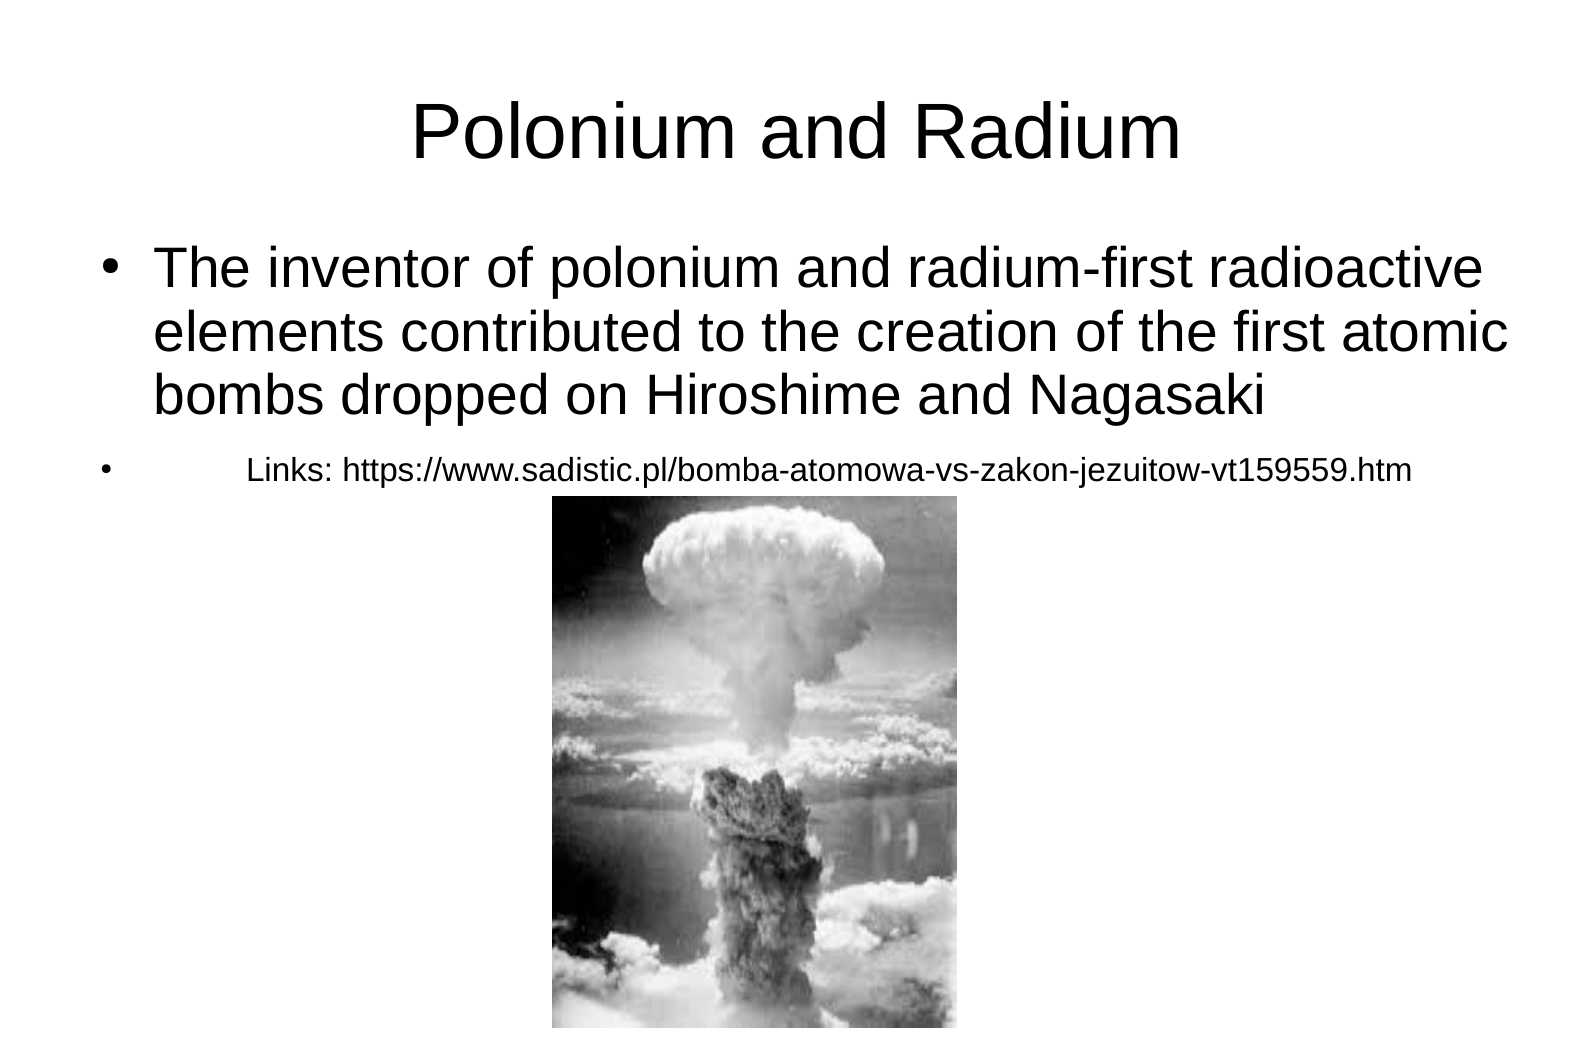

# Polonium and Radium
The inventor of polonium and radium-first radioactive elements contributed to the creation of the first atomic bombs dropped on Hiroshime and Nagasaki
 Links: https://www.sadistic.pl/bomba-atomowa-vs-zakon-jezuitow-vt159559.htm